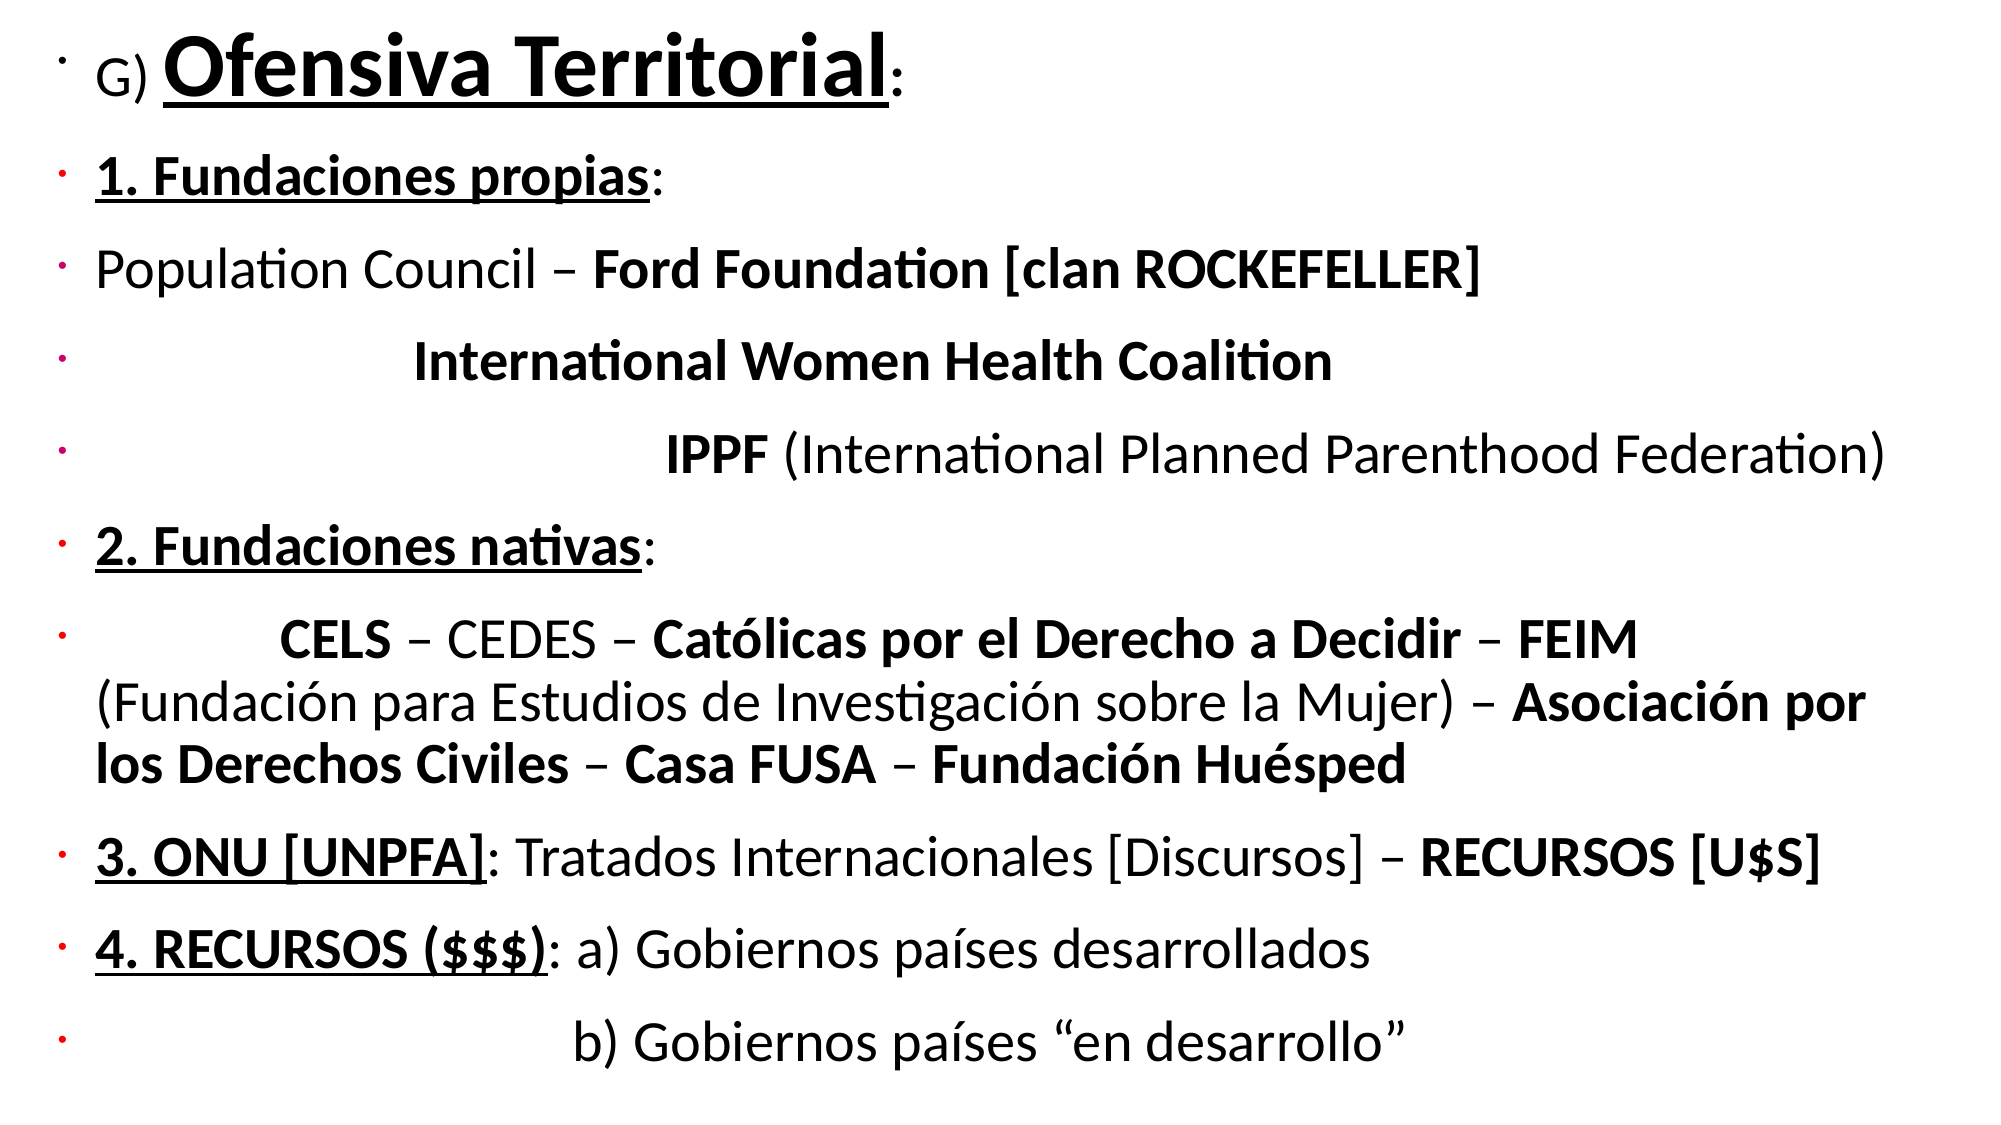

# G) Ofensiva Territorial:
1. Fundaciones propias:
Population Council – Ford Foundation [clan ROCKEFELLER]
 International Women Health Coalition
 IPPF (International Planned Parenthood Federation)
2. Fundaciones nativas:
 CELS – CEDES – Católicas por el Derecho a Decidir – FEIM (Fundación para Estudios de Investigación sobre la Mujer) – Asociación por los Derechos Civiles – Casa FUSA – Fundación Huésped
3. ONU [UNPFA]: Tratados Internacionales [Discursos] – RECURSOS [U$S]
4. RECURSOS ($$$): a) Gobiernos países desarrollados
 b) Gobiernos países “en desarrollo”